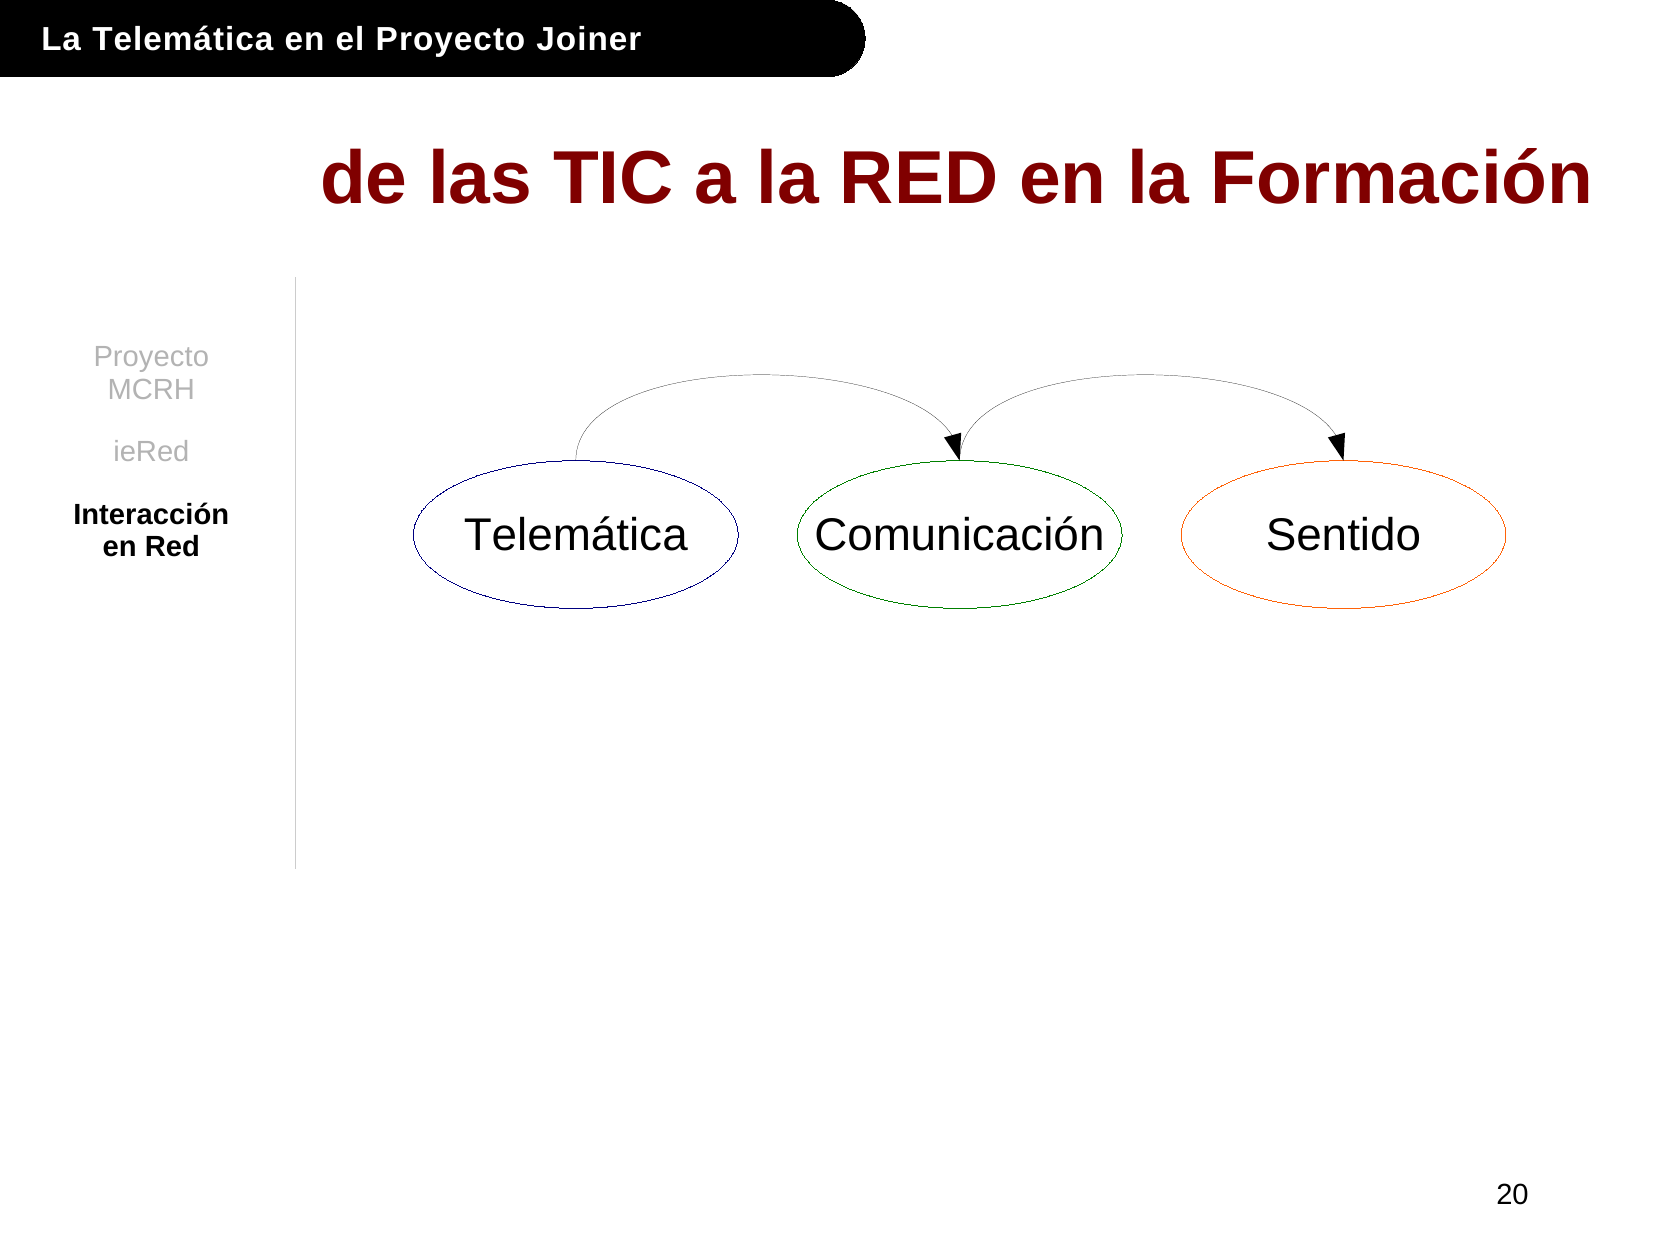

# de las TIC a la RED en la Formación
Proyecto
MCRH
ieRed
Interacción
en Red
Telemática
Comunicación
Sentido